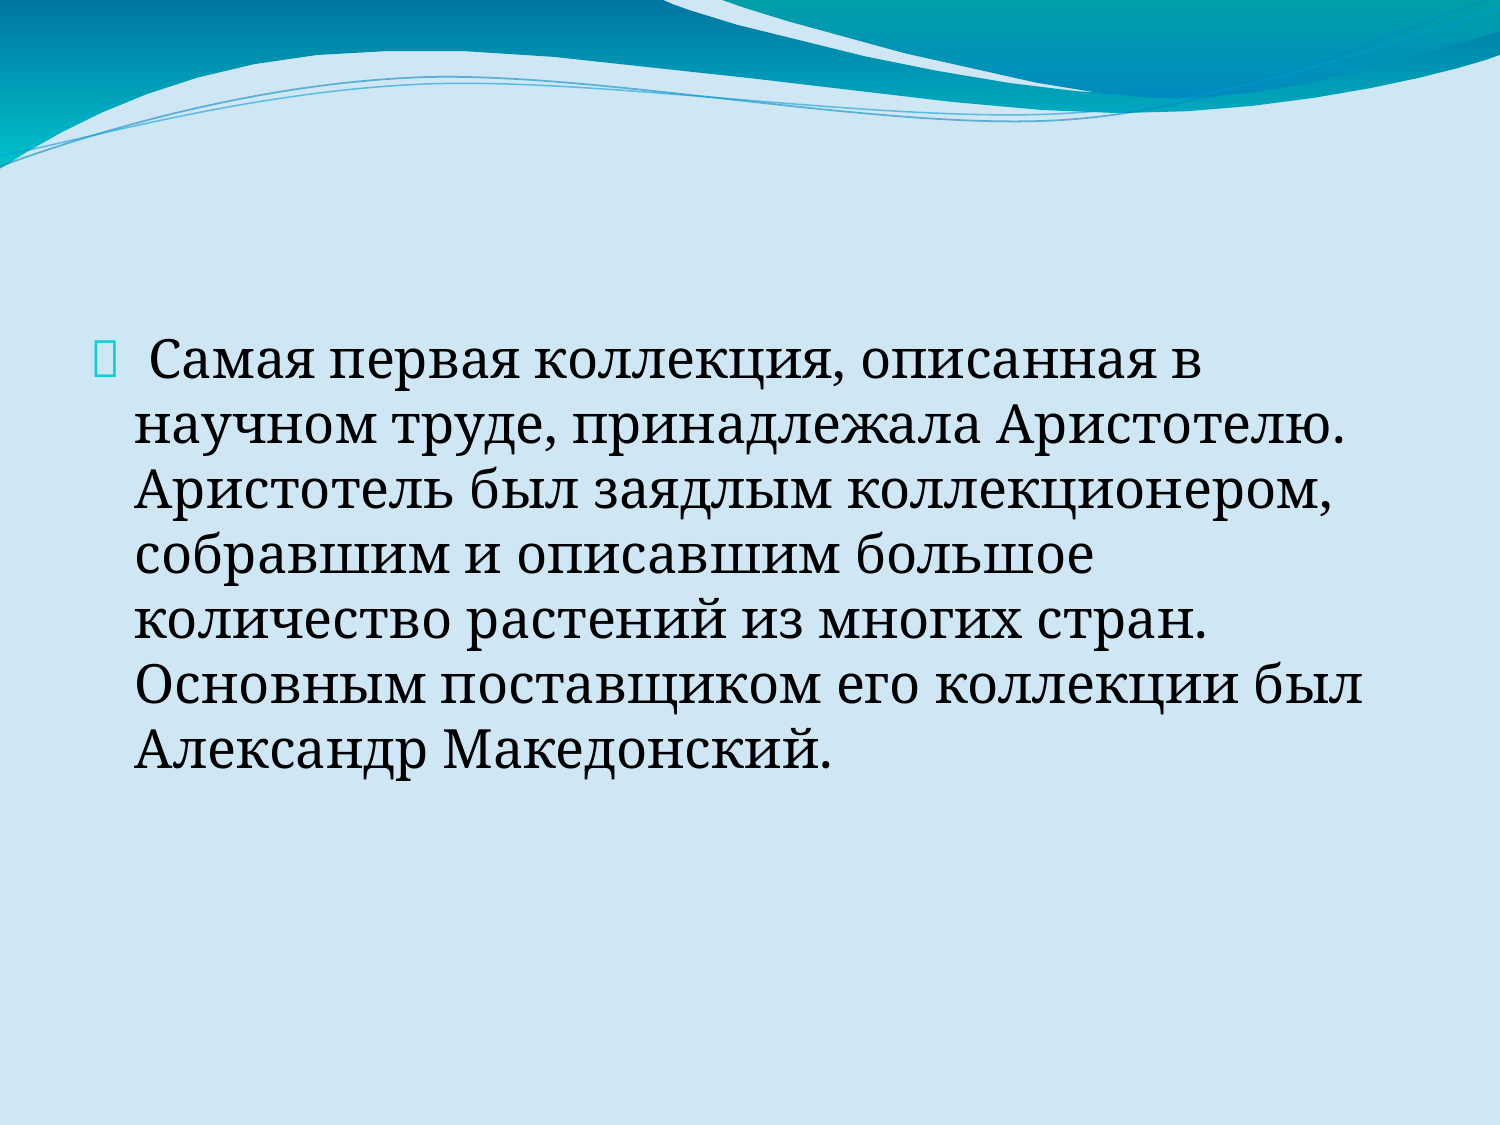

#
 Самая первая коллекция, описанная в научном труде, принадлежала Аристотелю. Аристотель был заядлым коллекционером, собравшим и описавшим большое количество растений из многих стран. Основным поставщиком его коллекции был Александр Македонский.